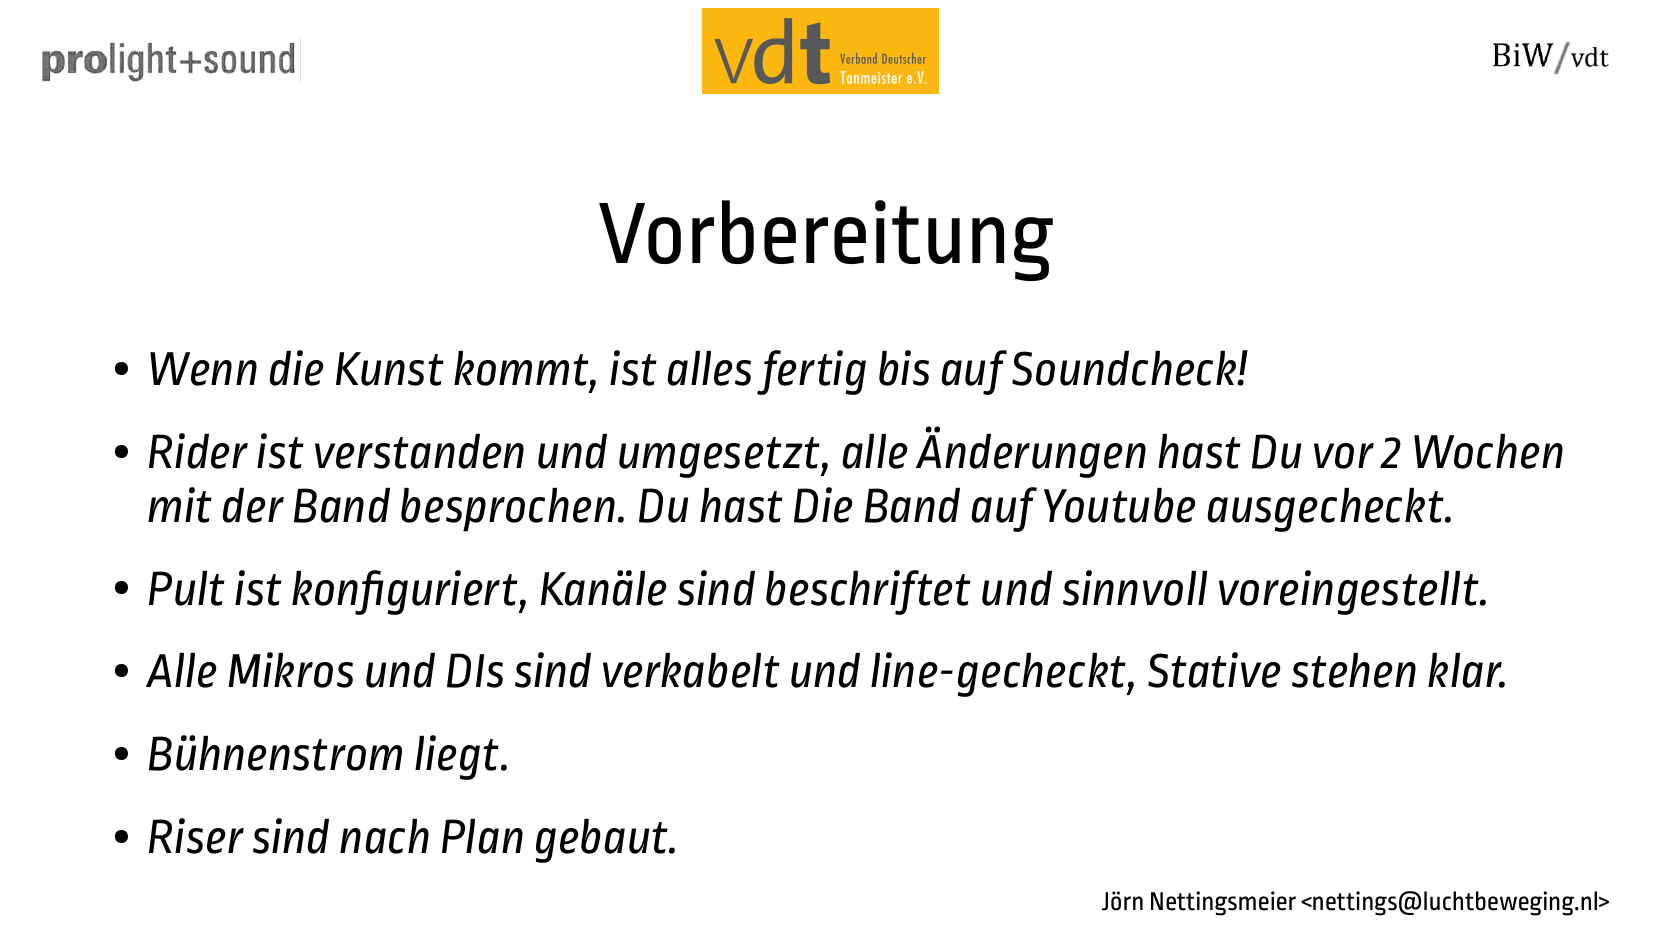

# Vorbereitung
Wenn die Kunst kommt, ist alles fertig bis auf Soundcheck!
Rider ist verstanden und umgesetzt, alle Änderungen hast Du vor 2 Wochen mit der Band besprochen. Du hast Die Band auf Youtube ausgecheckt.
Pult ist konfiguriert, Kanäle sind beschriftet und sinnvoll voreingestellt.
Alle Mikros und DIs sind verkabelt und line-gecheckt, Stative stehen klar.
Bühnenstrom liegt.
Riser sind nach Plan gebaut.